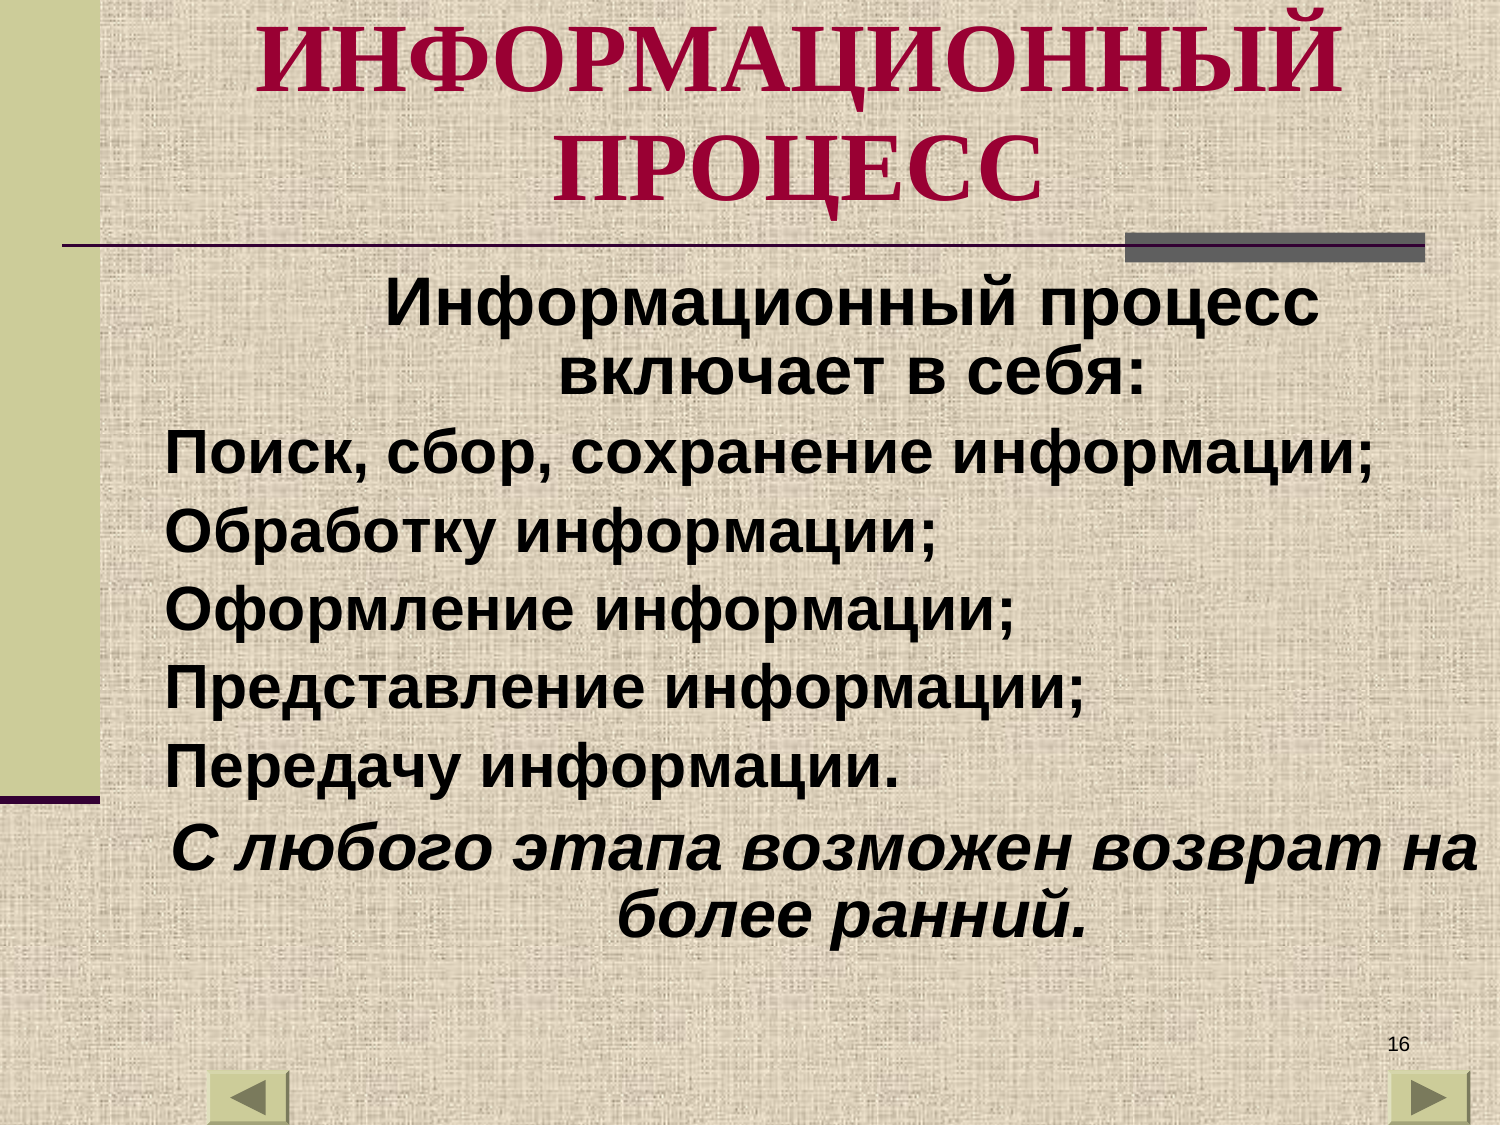

# ИНФОРМАЦИОННЫЙ ПРОЦЕСС
	Информационный процесс включает в себя:
Поиск, сбор, сохранение информации;
Обработку информации;
Оформление информации;
Представление информации;
Передачу информации.
С любого этапа возможен возврат на более ранний.
16